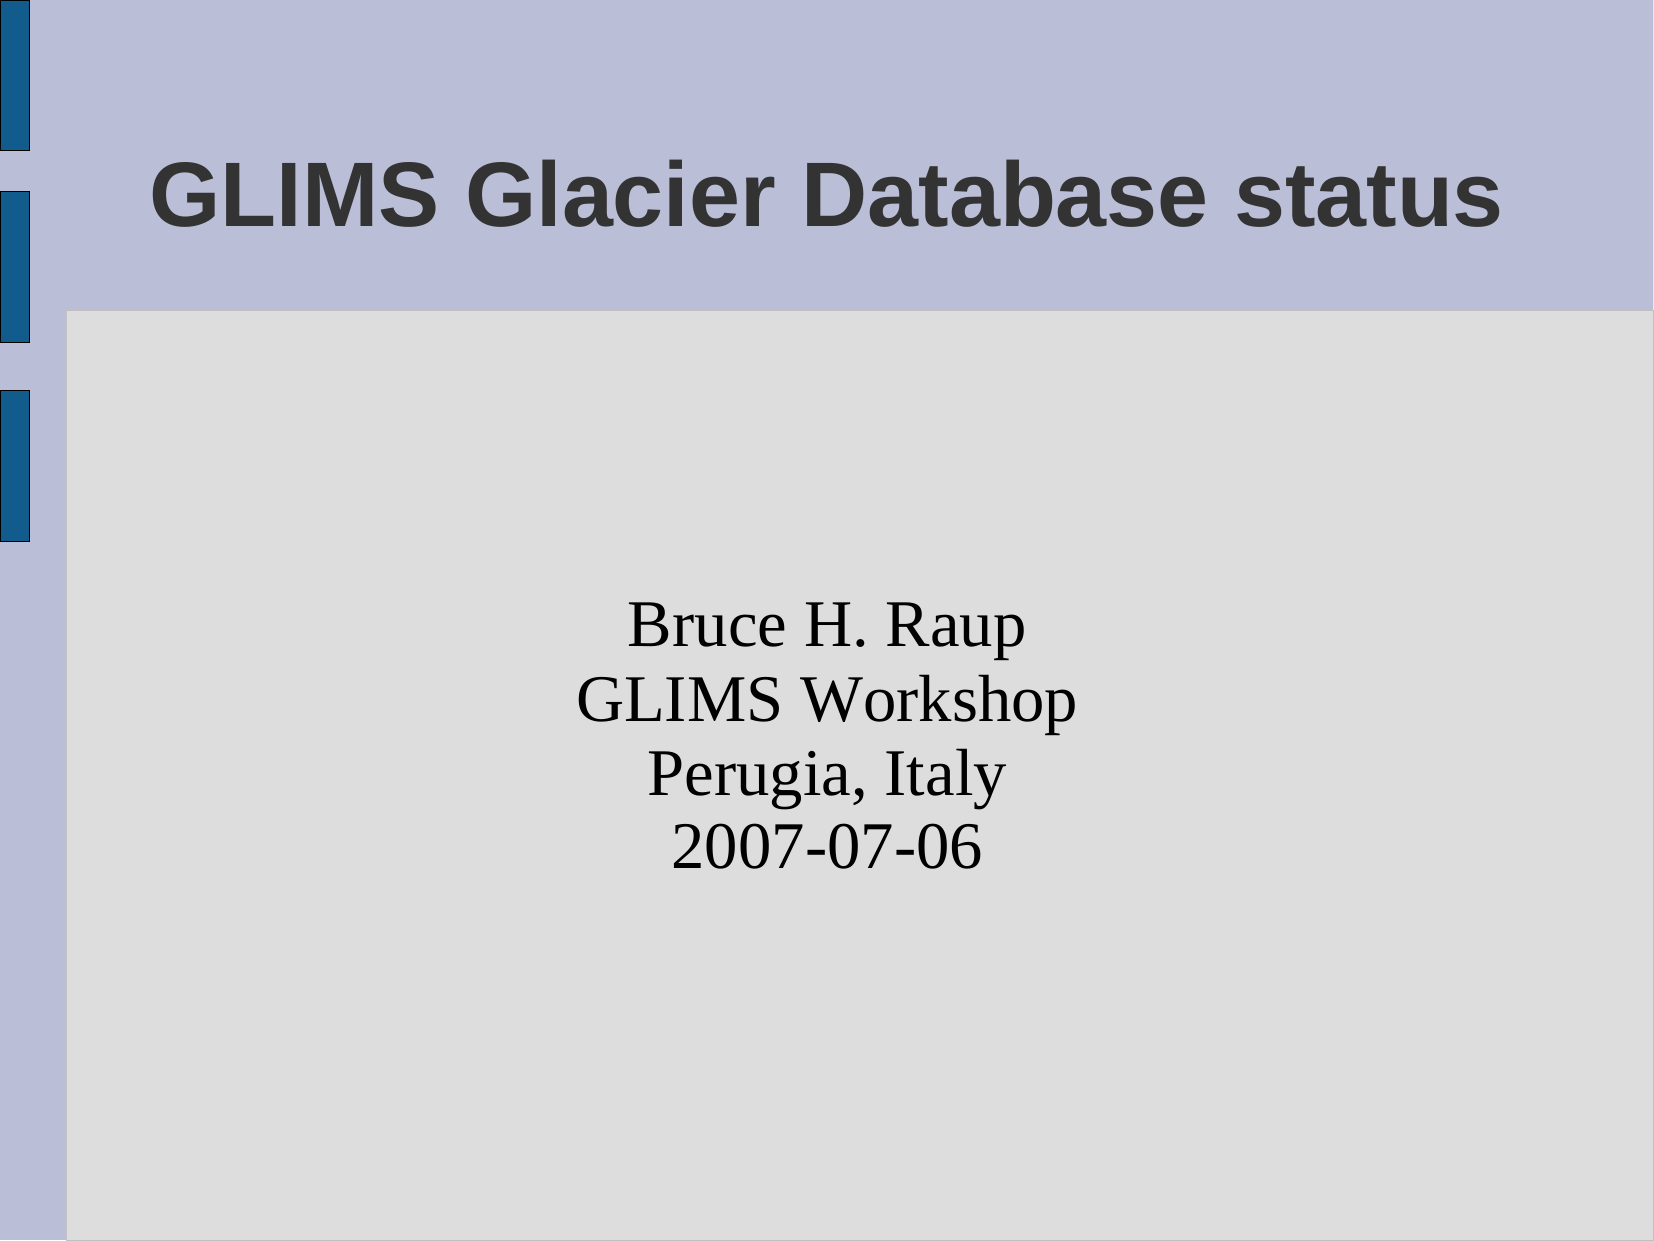

# GLIMS Glacier Database status
Bruce H. Raup
GLIMS Workshop
Perugia, Italy
2007-07-06